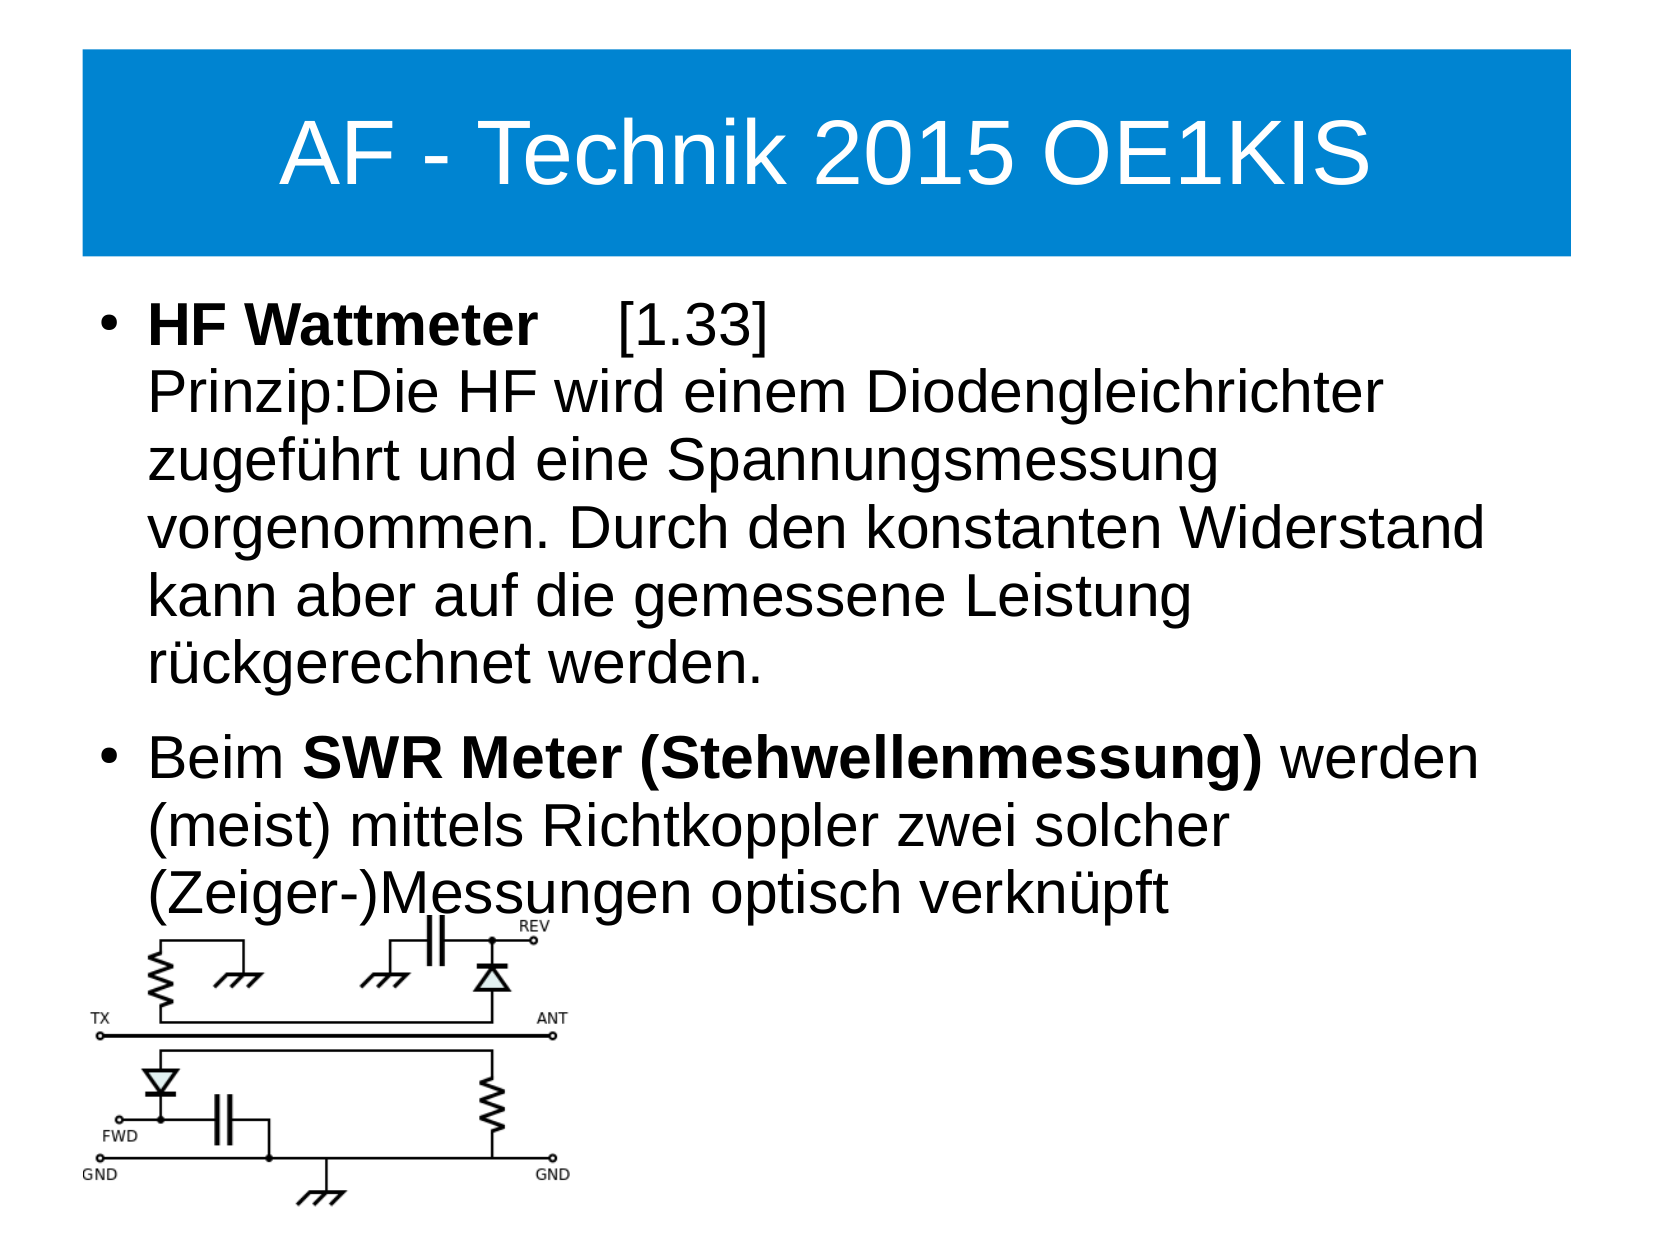

# AF - Technik 2015 OE1KIS
HF Wattmeter 												[1.33]
Prinzip:Die HF wird einem Diodengleichrichter
zugeführt und eine Spannungsmessung vorgenommen. Durch den konstanten Widerstand kann aber auf die gemessene Leistung rückgerechnet werden.
Beim SWR Meter (Stehwellenmessung) werden (meist) mittels Richtkoppler zwei solcher
(Zeiger-)Messungen optisch verknüpft